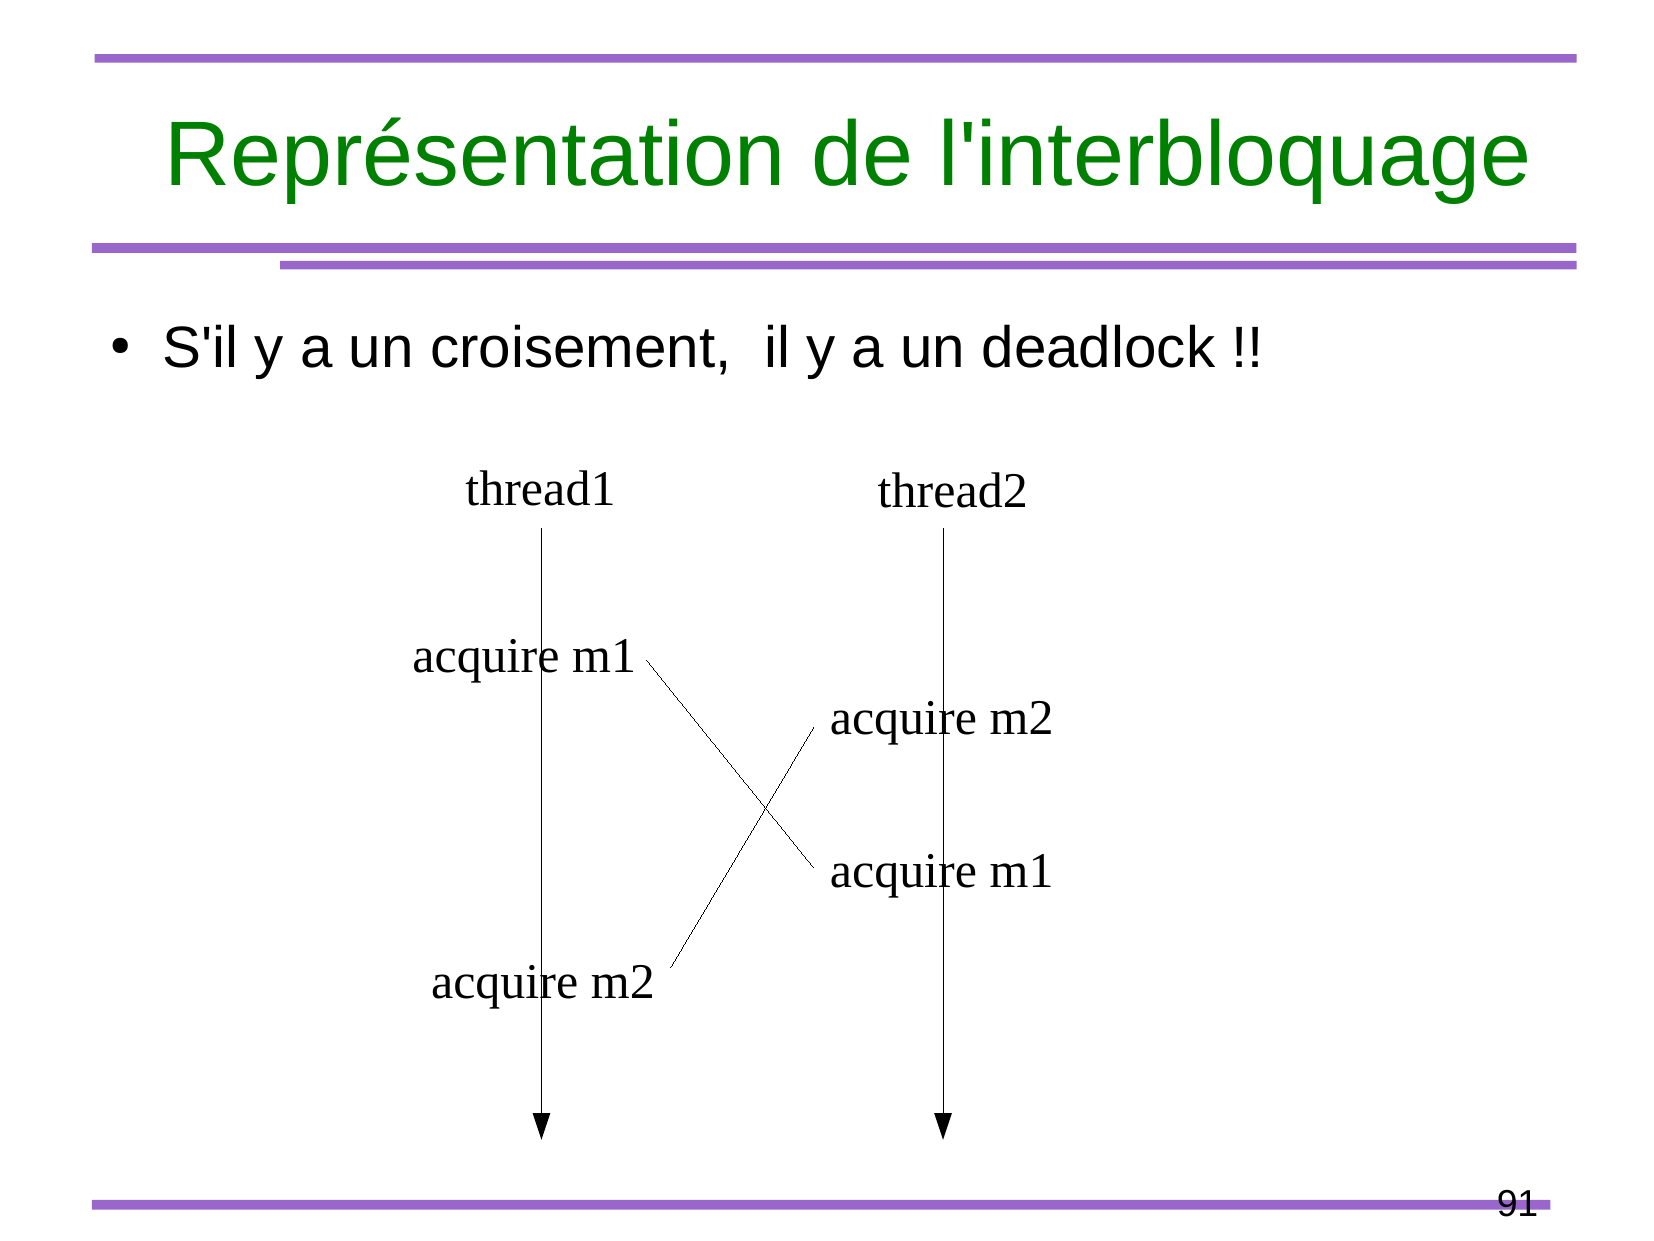

# Représentation de l'interbloquage
S'il y a un croisement, il y a un deadlock !!
thread1
thread2
acquire m1
acquire m2
acquire m1
acquire m2